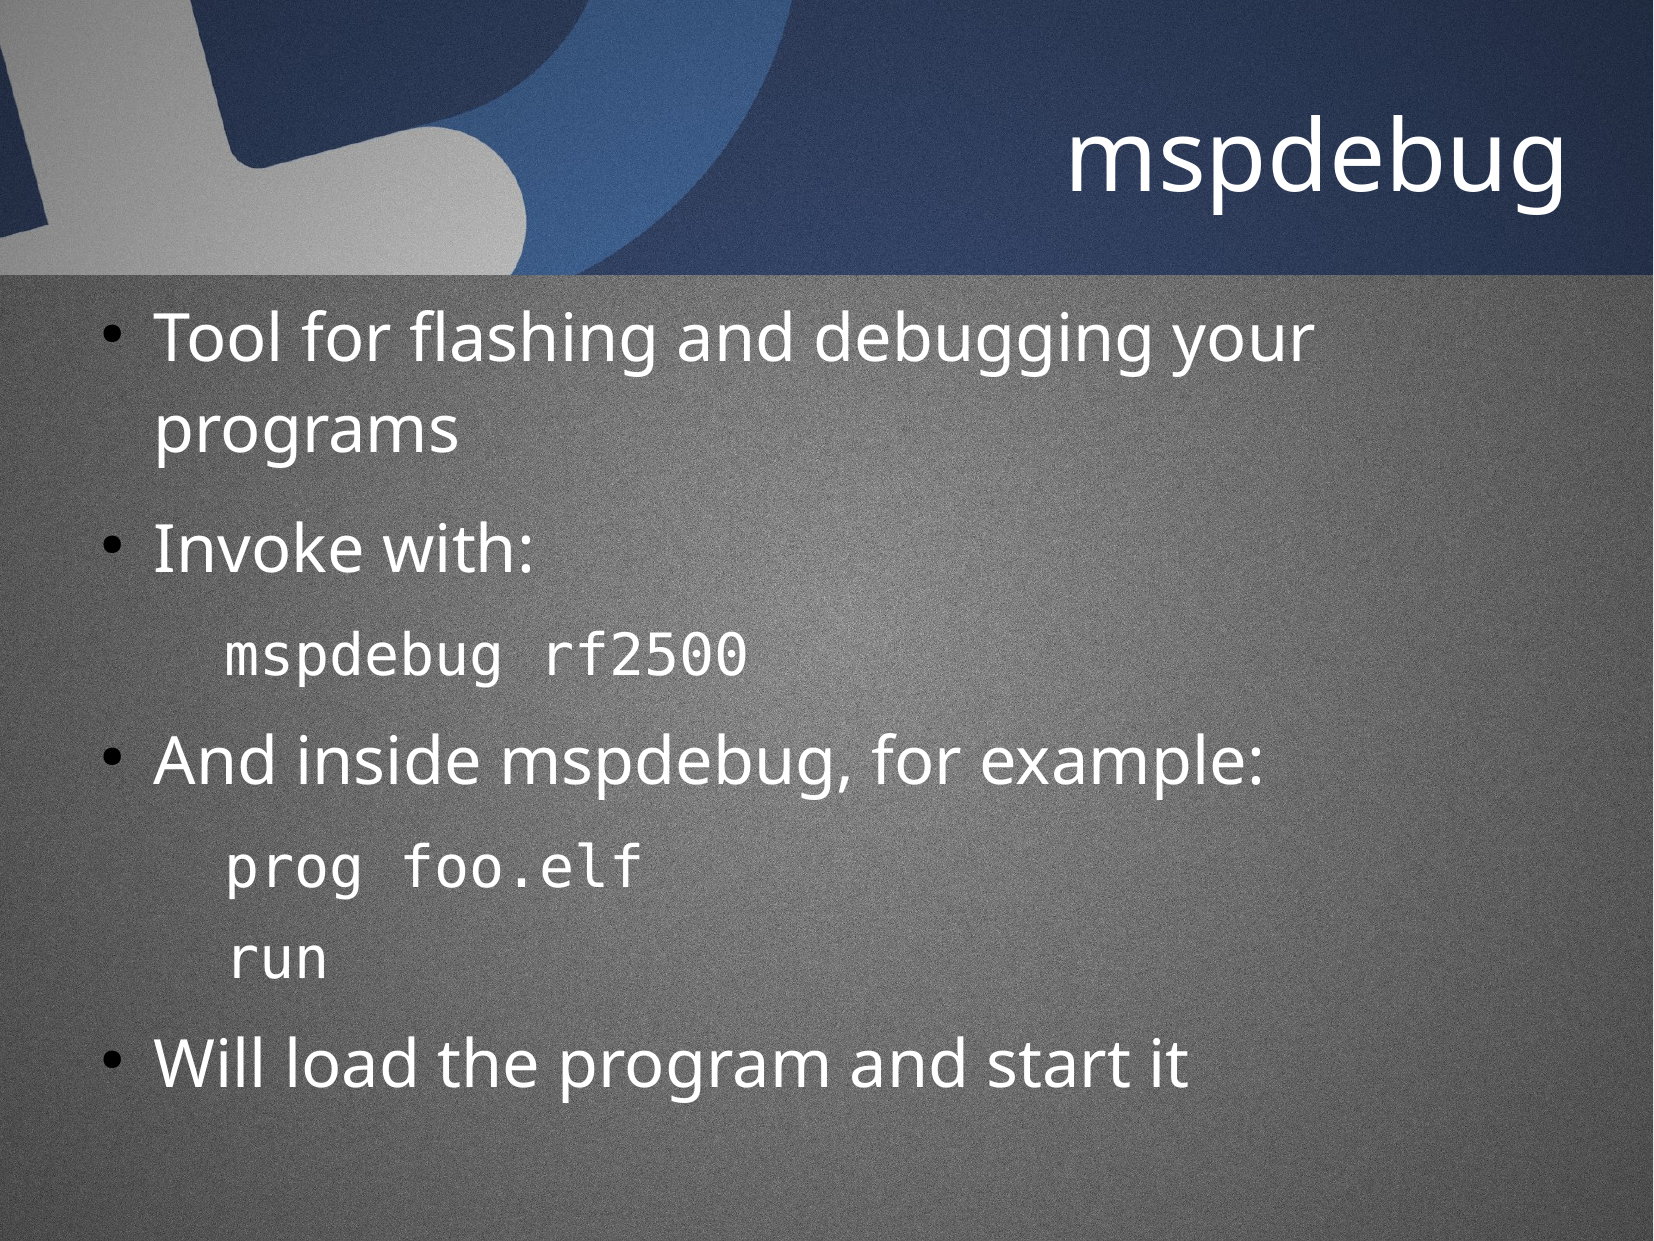

# mspdebug
Tool for flashing and debugging your programs
Invoke with:
mspdebug rf2500
And inside mspdebug, for example:
prog foo.elf
run
Will load the program and start it